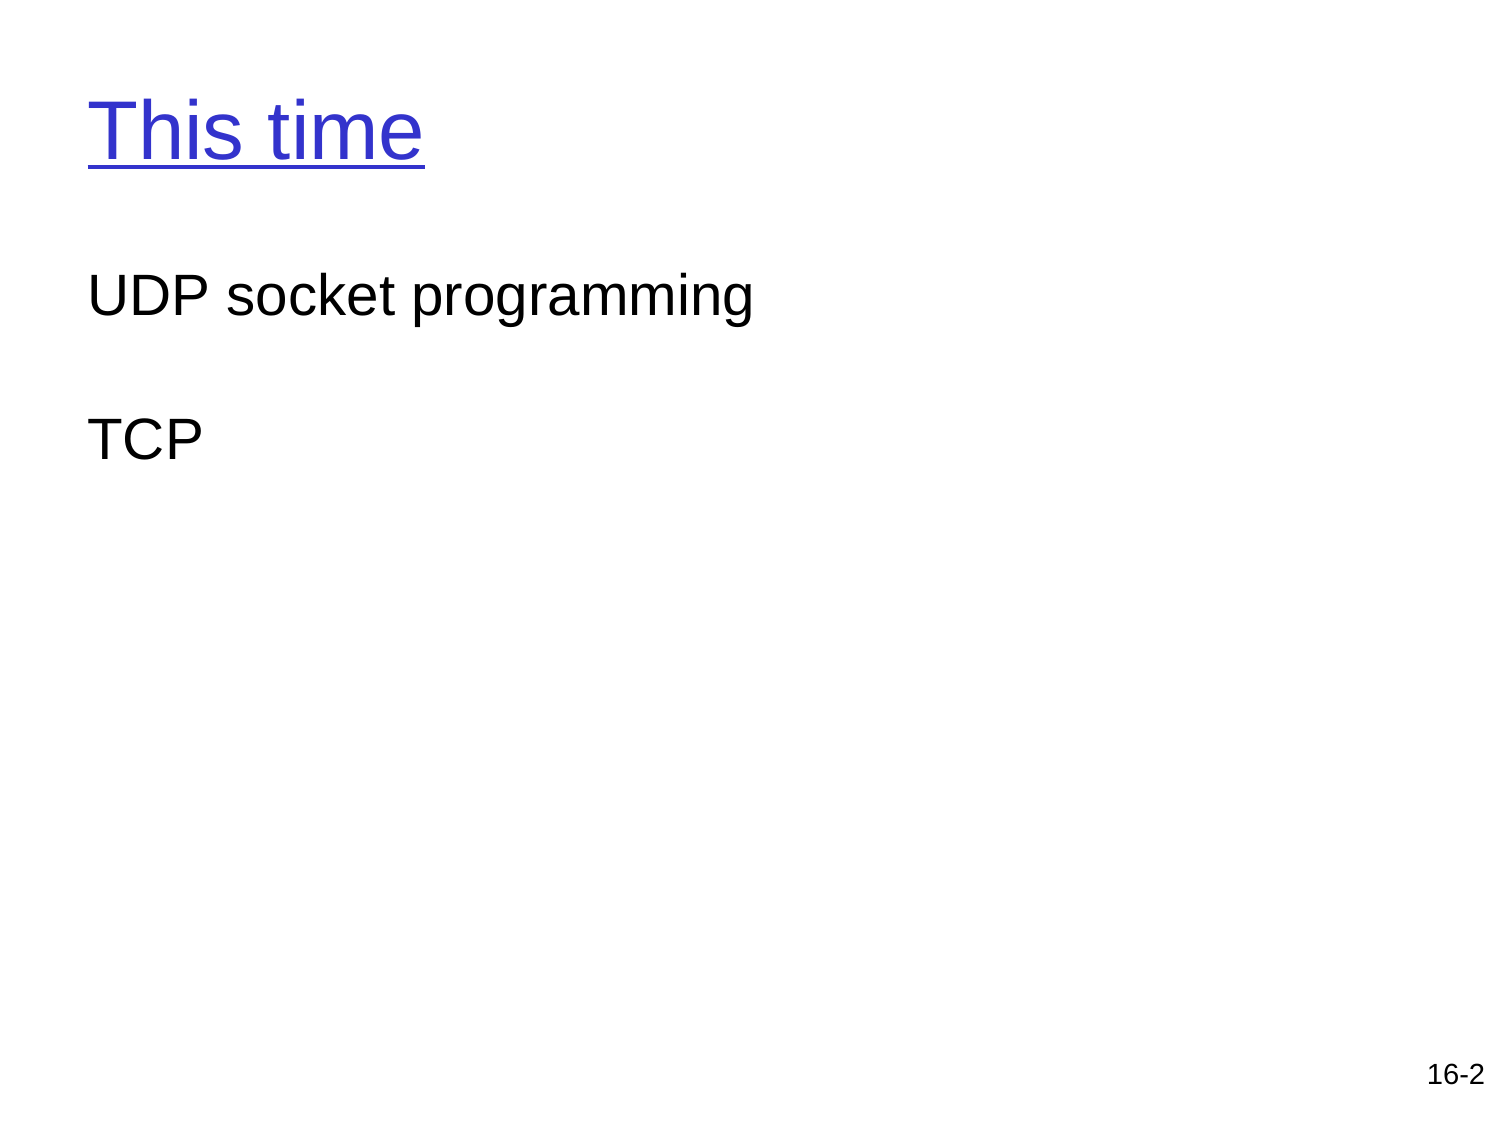

# This time
UDP socket programming
TCP
2